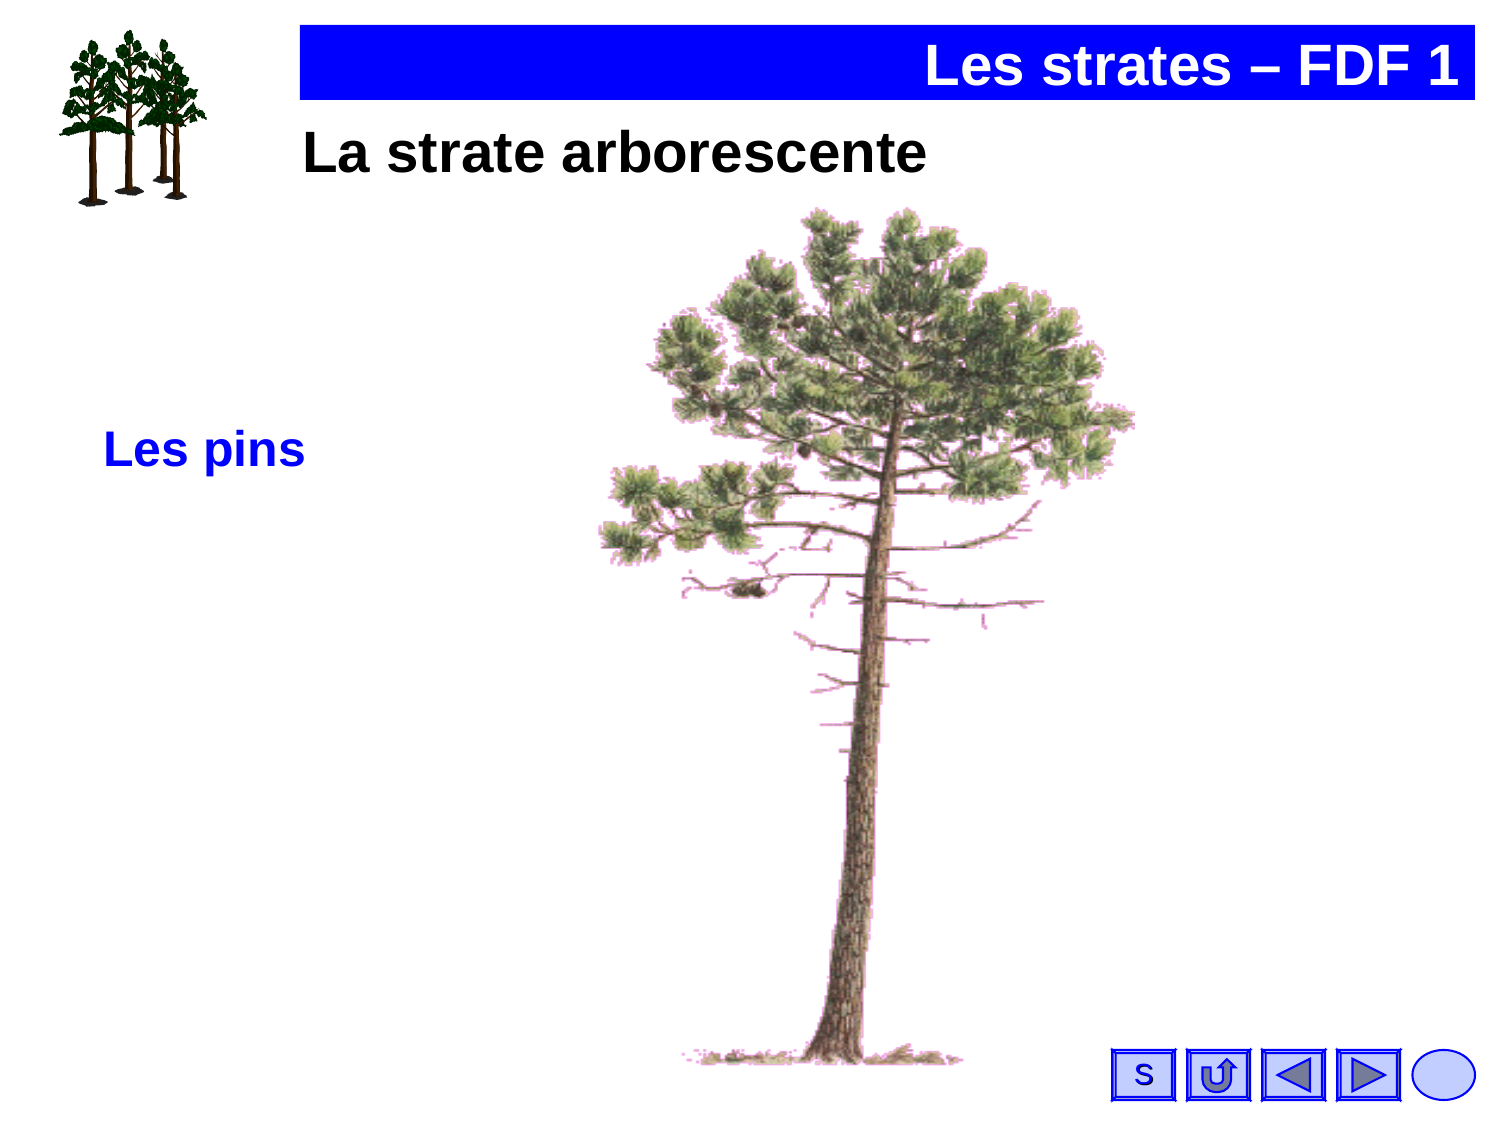

Les strates – FDF 1
La strate arborescente
Les pins